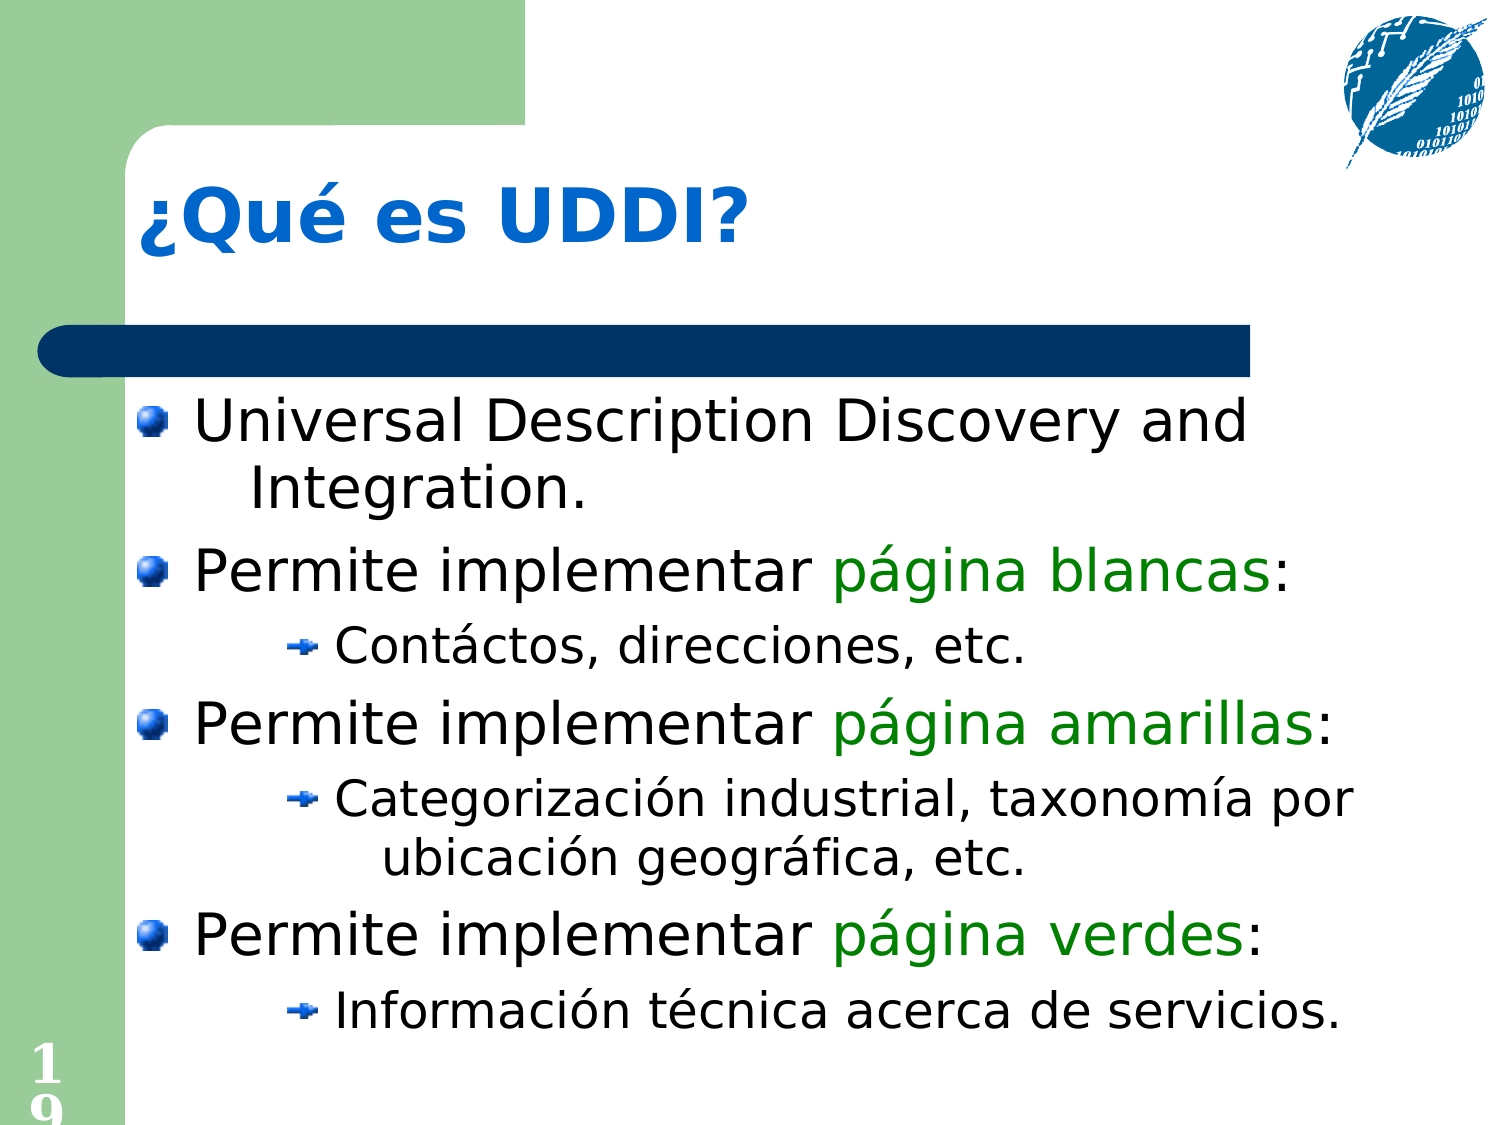

# ¿Qué es UDDI?
Universal Description Discovery and Integration.
Permite implementar página blancas:
Contáctos, direcciones, etc.
Permite implementar página amarillas:
Categorización industrial, taxonomía por ubicación geográfica, etc.
Permite implementar página verdes:
Información técnica acerca de servicios.
19